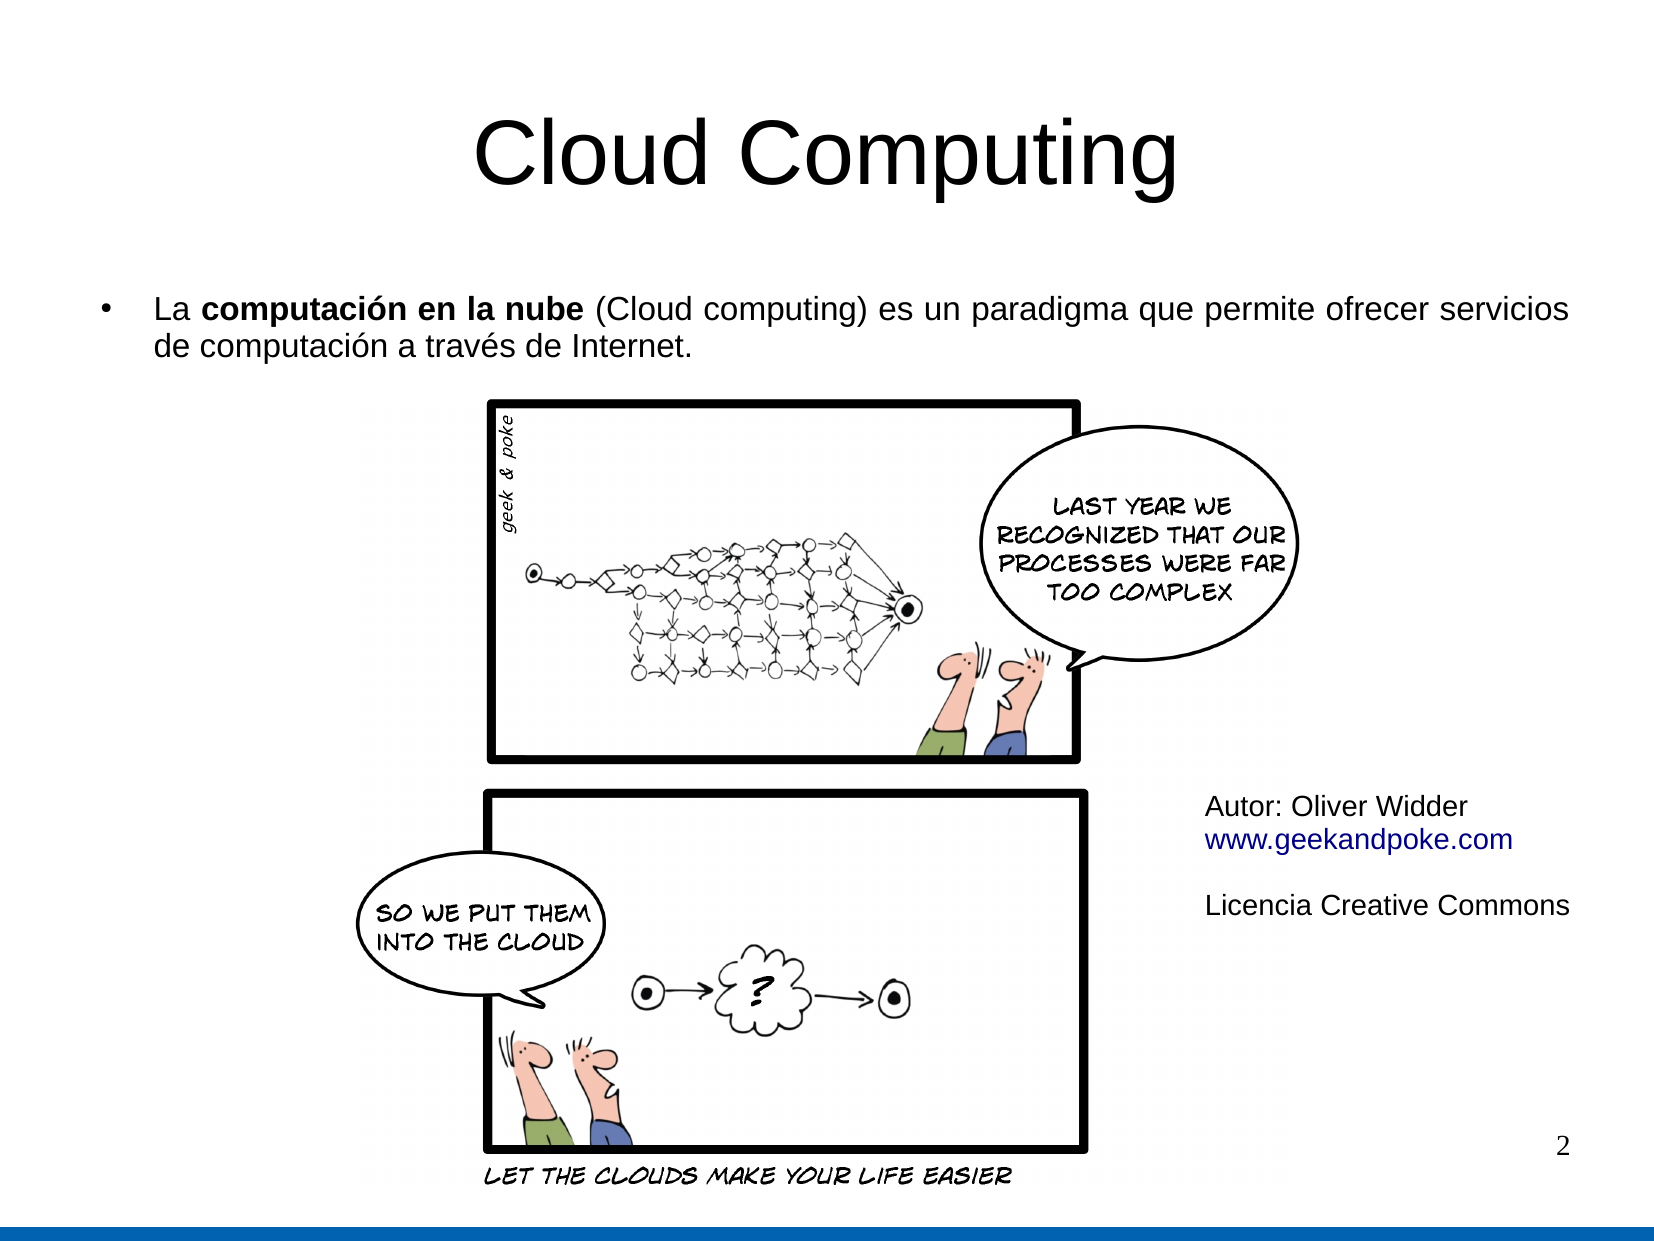

# Cloud Computing
La computación en la nube (Cloud computing) es un paradigma que permite ofrecer servicios de computación a través de Internet.
Autor: Oliver Widder
www.geekandpoke.com
Licencia Creative Commons
Neodoo Microsystems S.L.
2